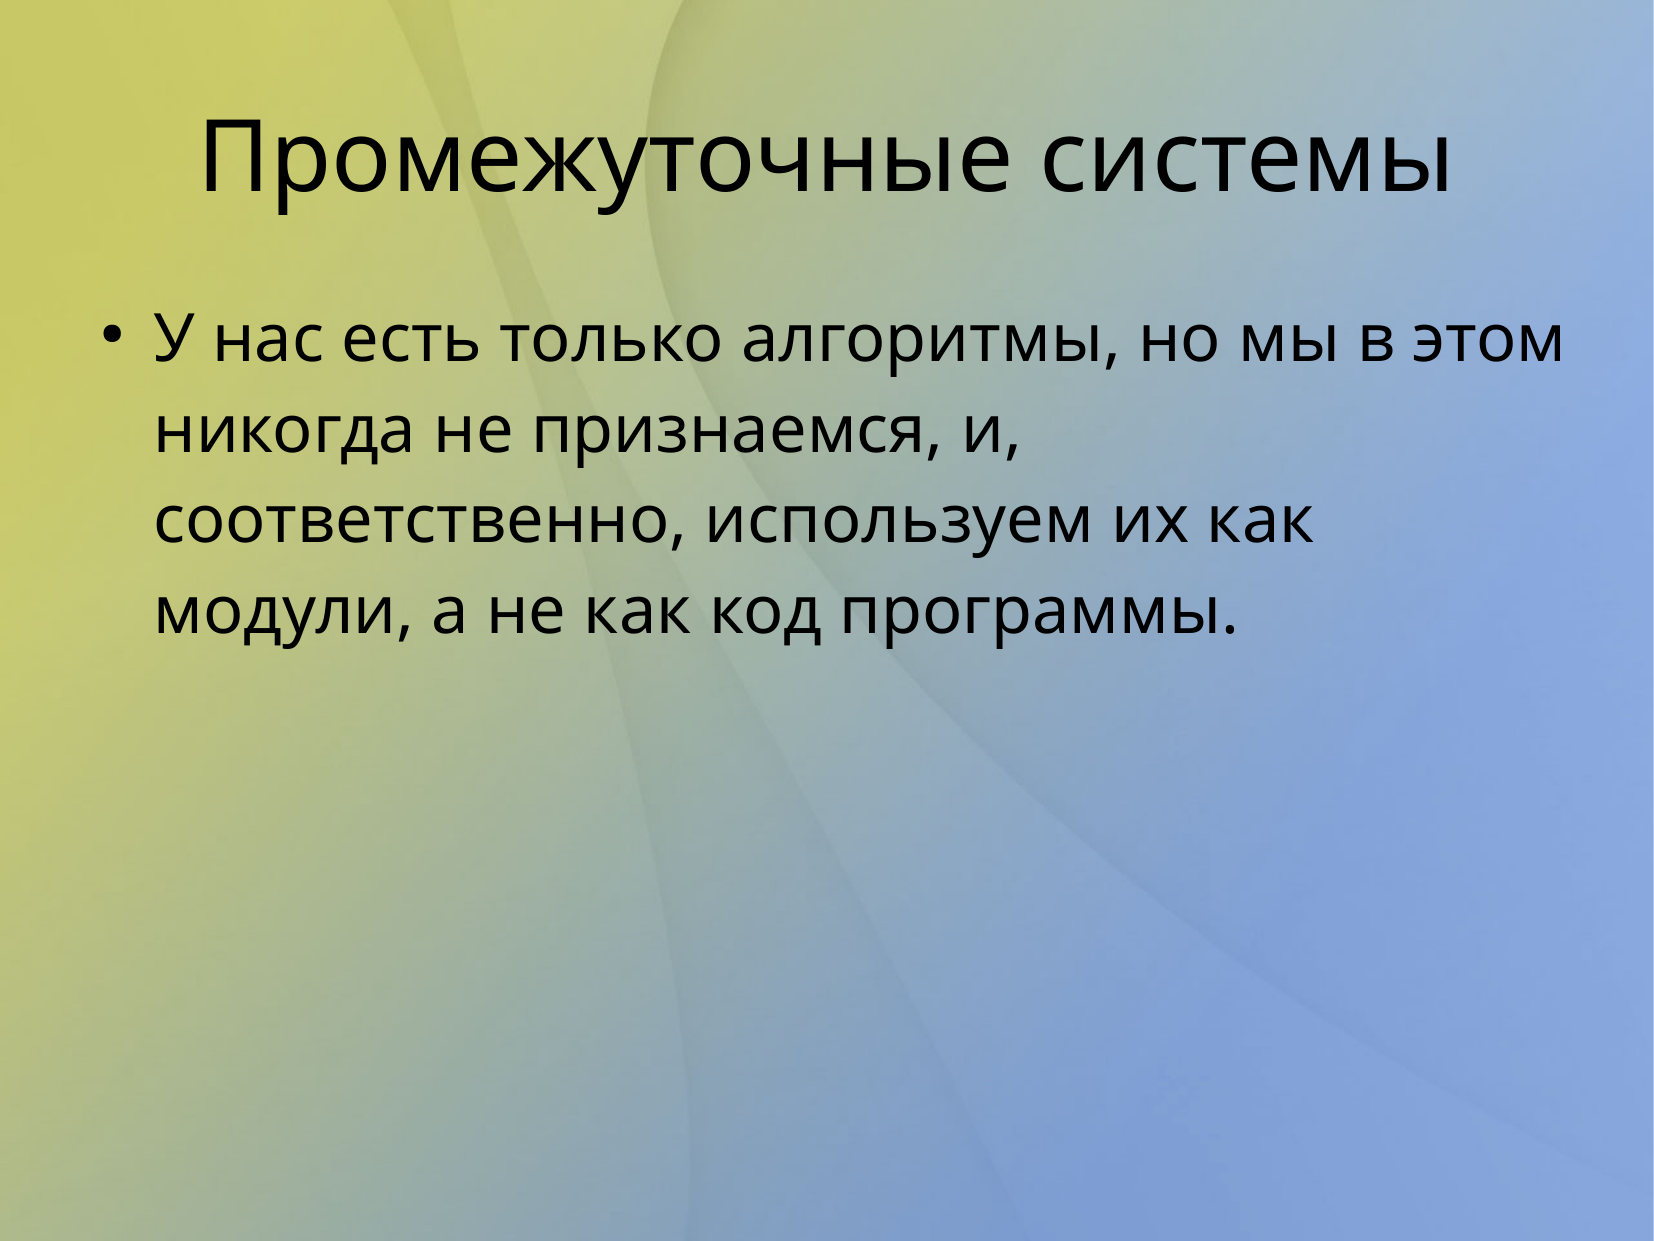

# Промежуточные системы
У нас есть только алгоритмы, но мы в этом никогда не признаемся, и, соответственно, используем их как модули, а не как код программы.